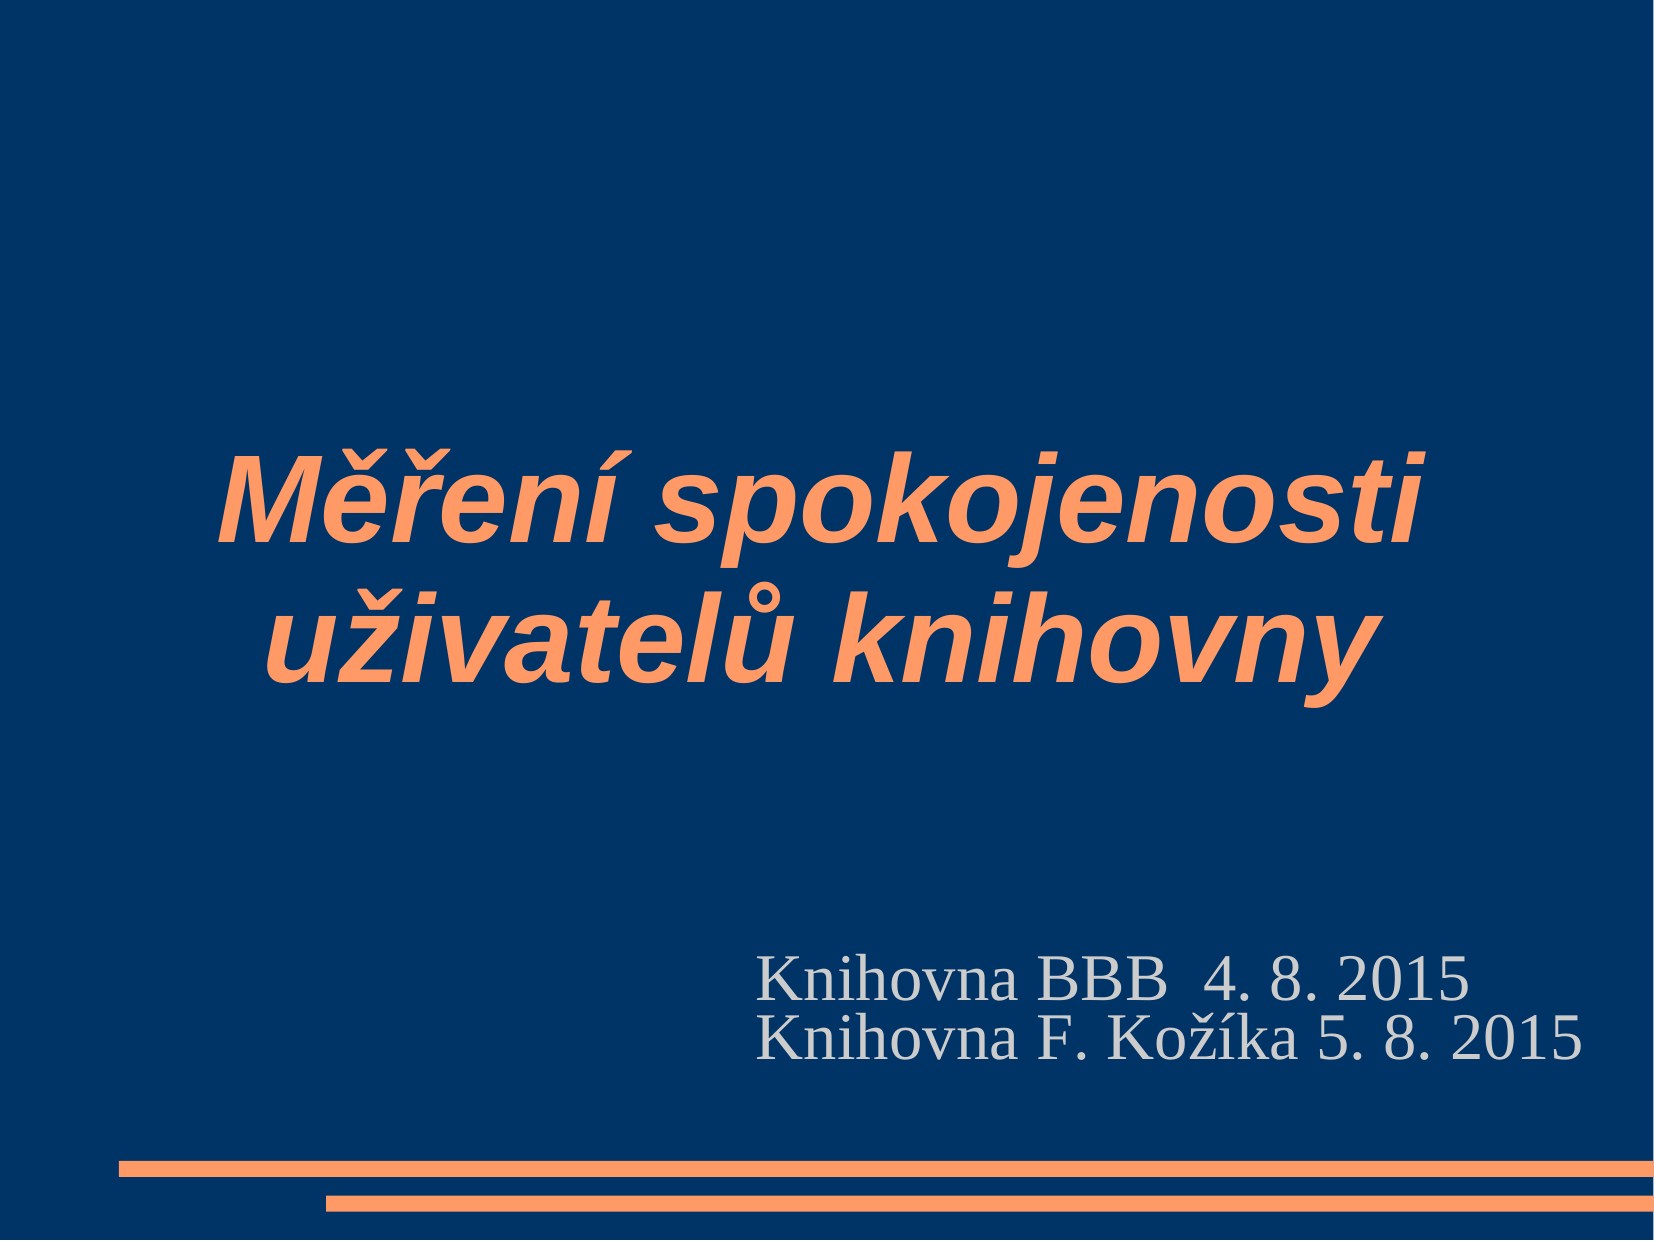

# Měření spokojenosti uživatelů knihovny
Knihovna BBB 4. 8. 2015
Knihovna F. Kožíka 5. 8. 2015